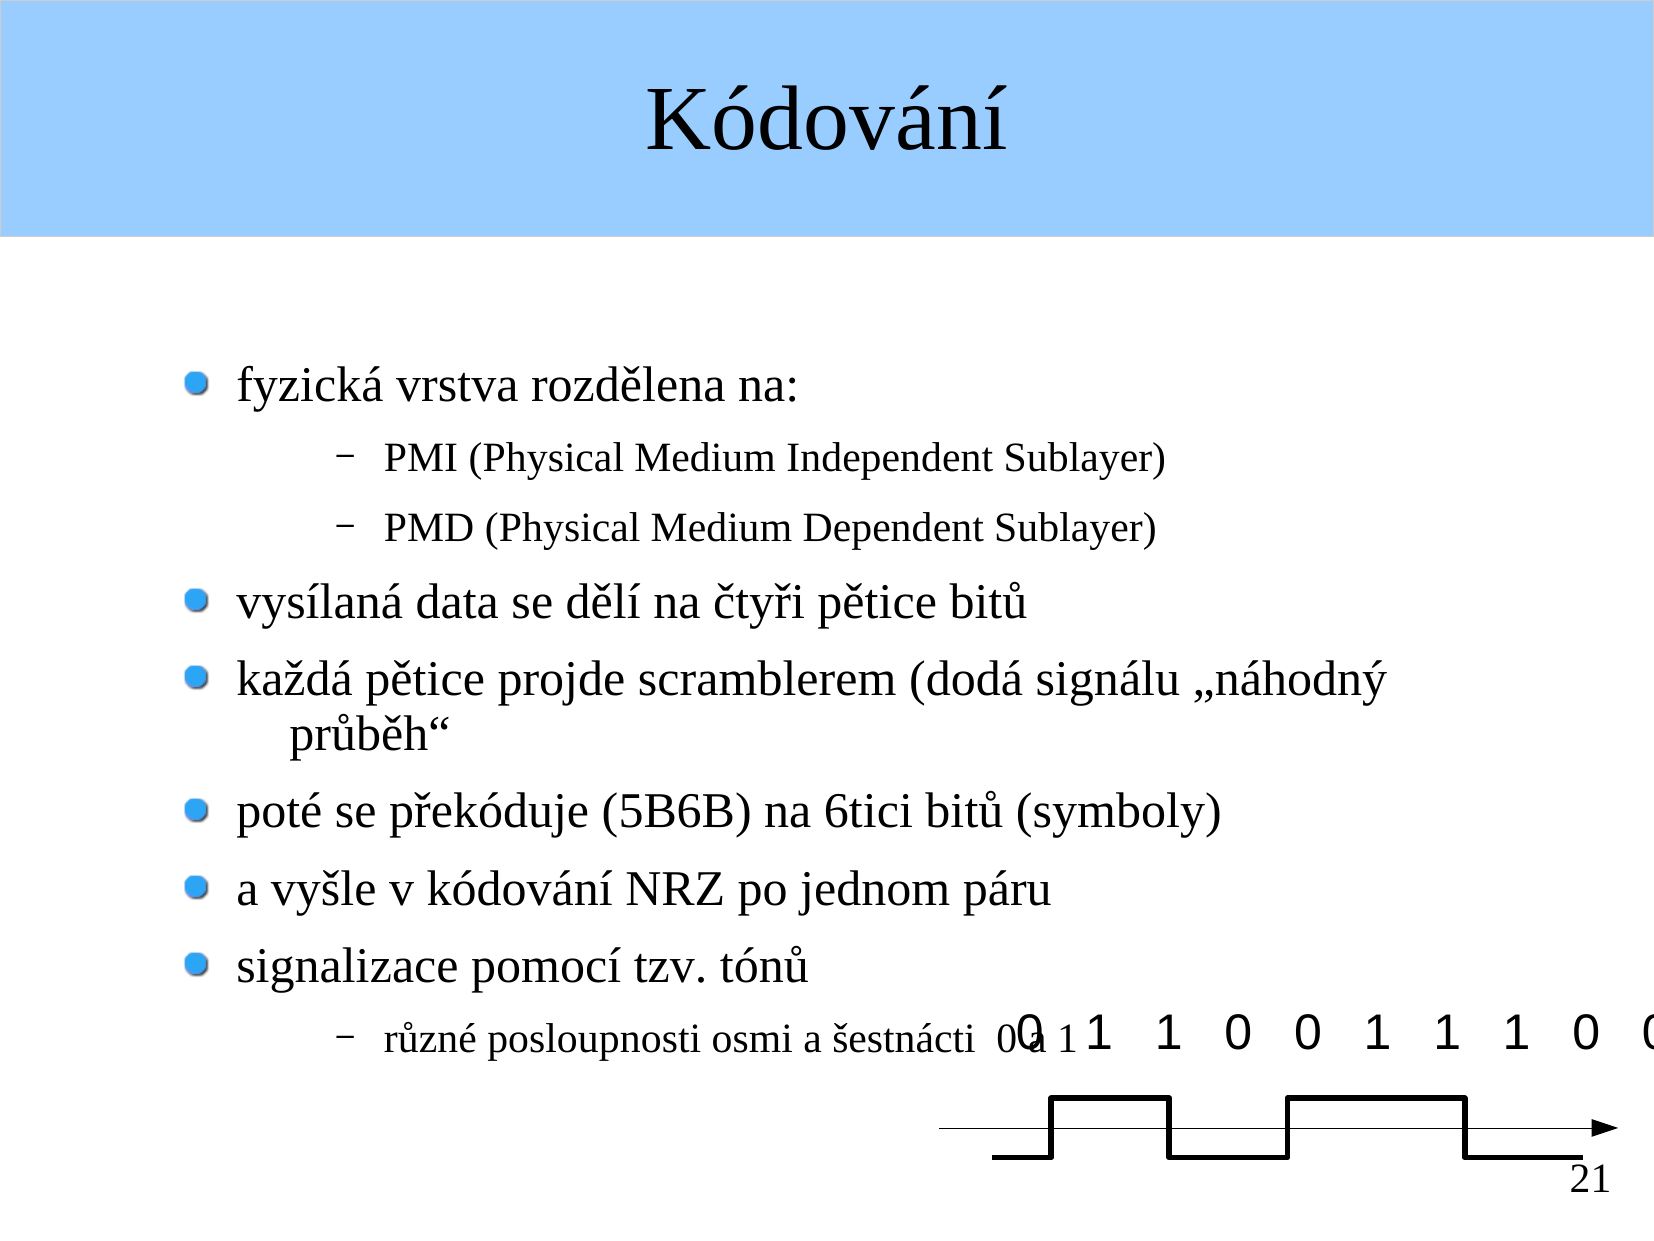

# Kódování
fyzická vrstva rozdělena na:
PMI (Physical Medium Independent Sublayer)
PMD (Physical Medium Dependent Sublayer)
vysílaná data se dělí na čtyři pětice bitů
každá pětice projde scramblerem (dodá signálu „náhodný průběh“
poté se překóduje (5B6B) na 6tici bitů (symboly)
a vyšle v kódování NRZ po jednom páru
signalizace pomocí tzv. tónů
různé posloupnosti osmi a šestnácti 0 a 1
0 1 1 0 0 1 1 1 0 0